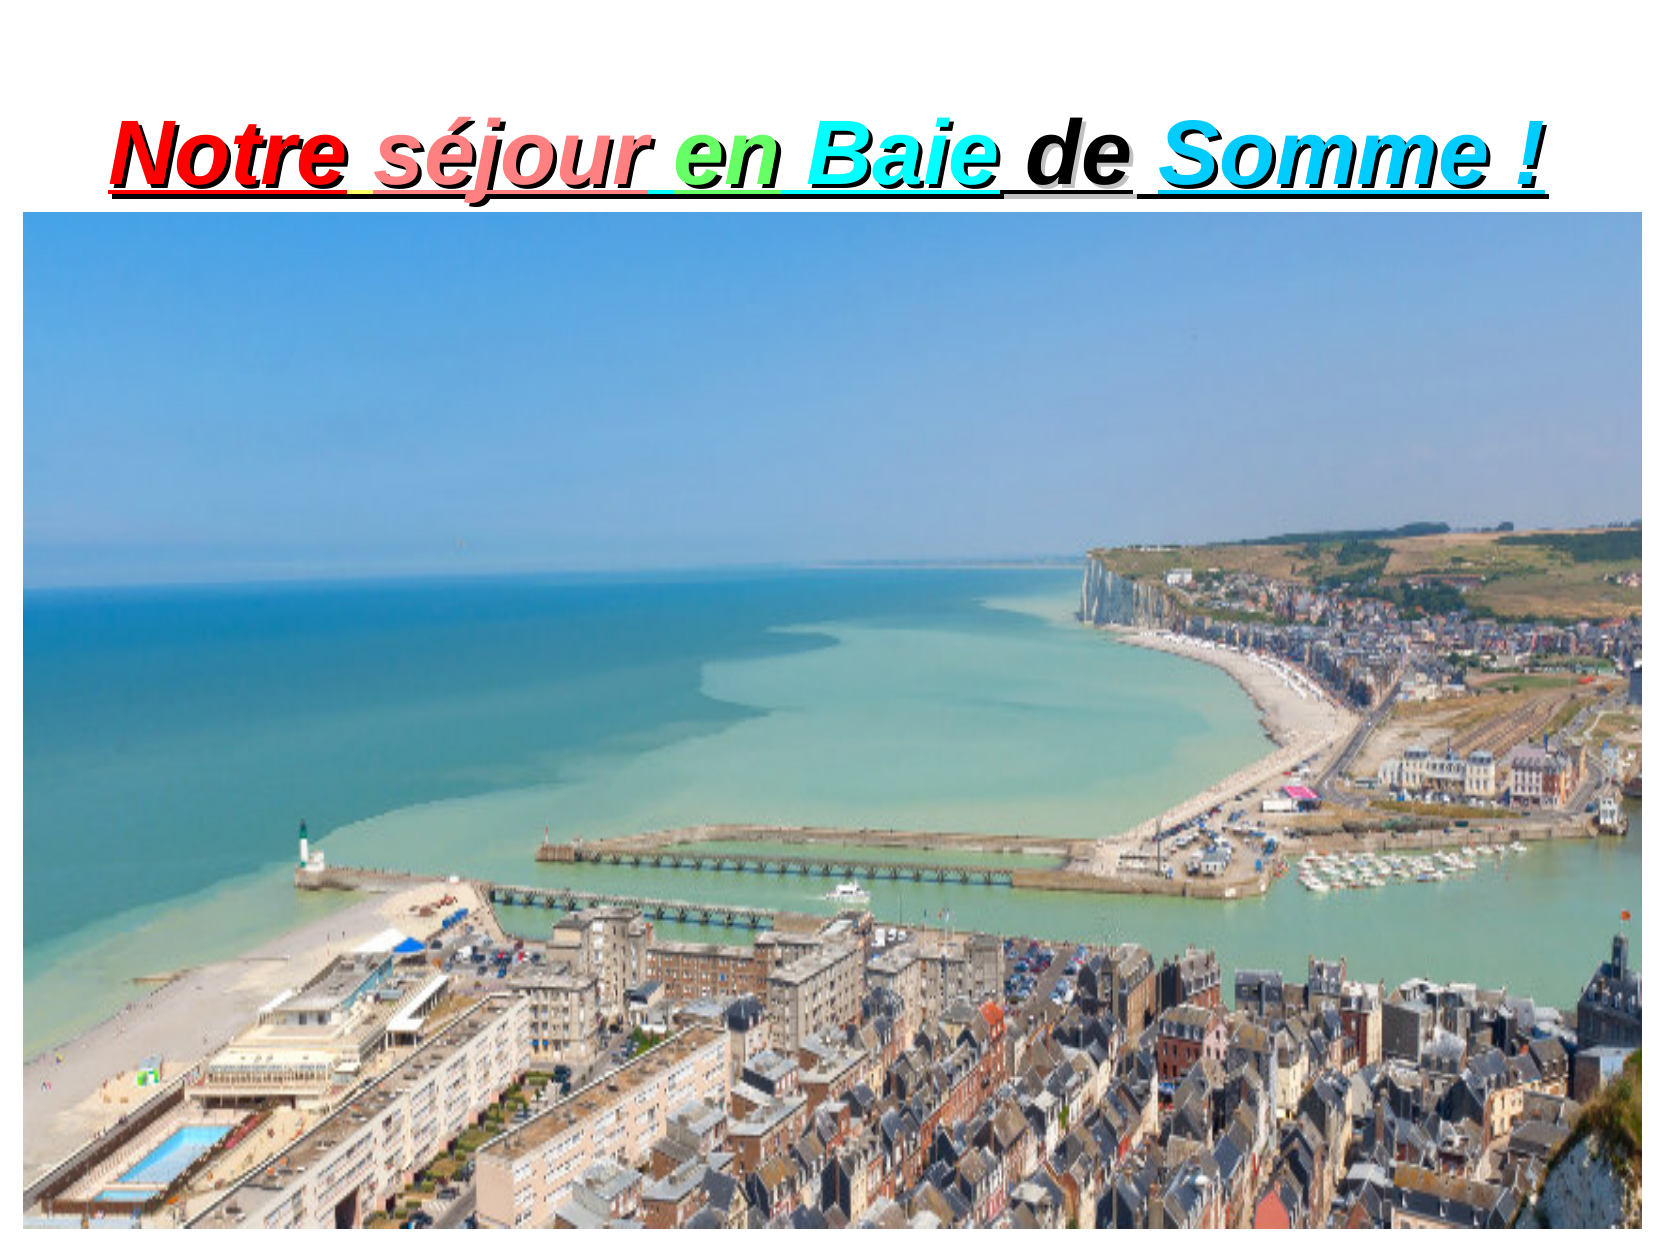

# Notre séjour en Baie de Somme !